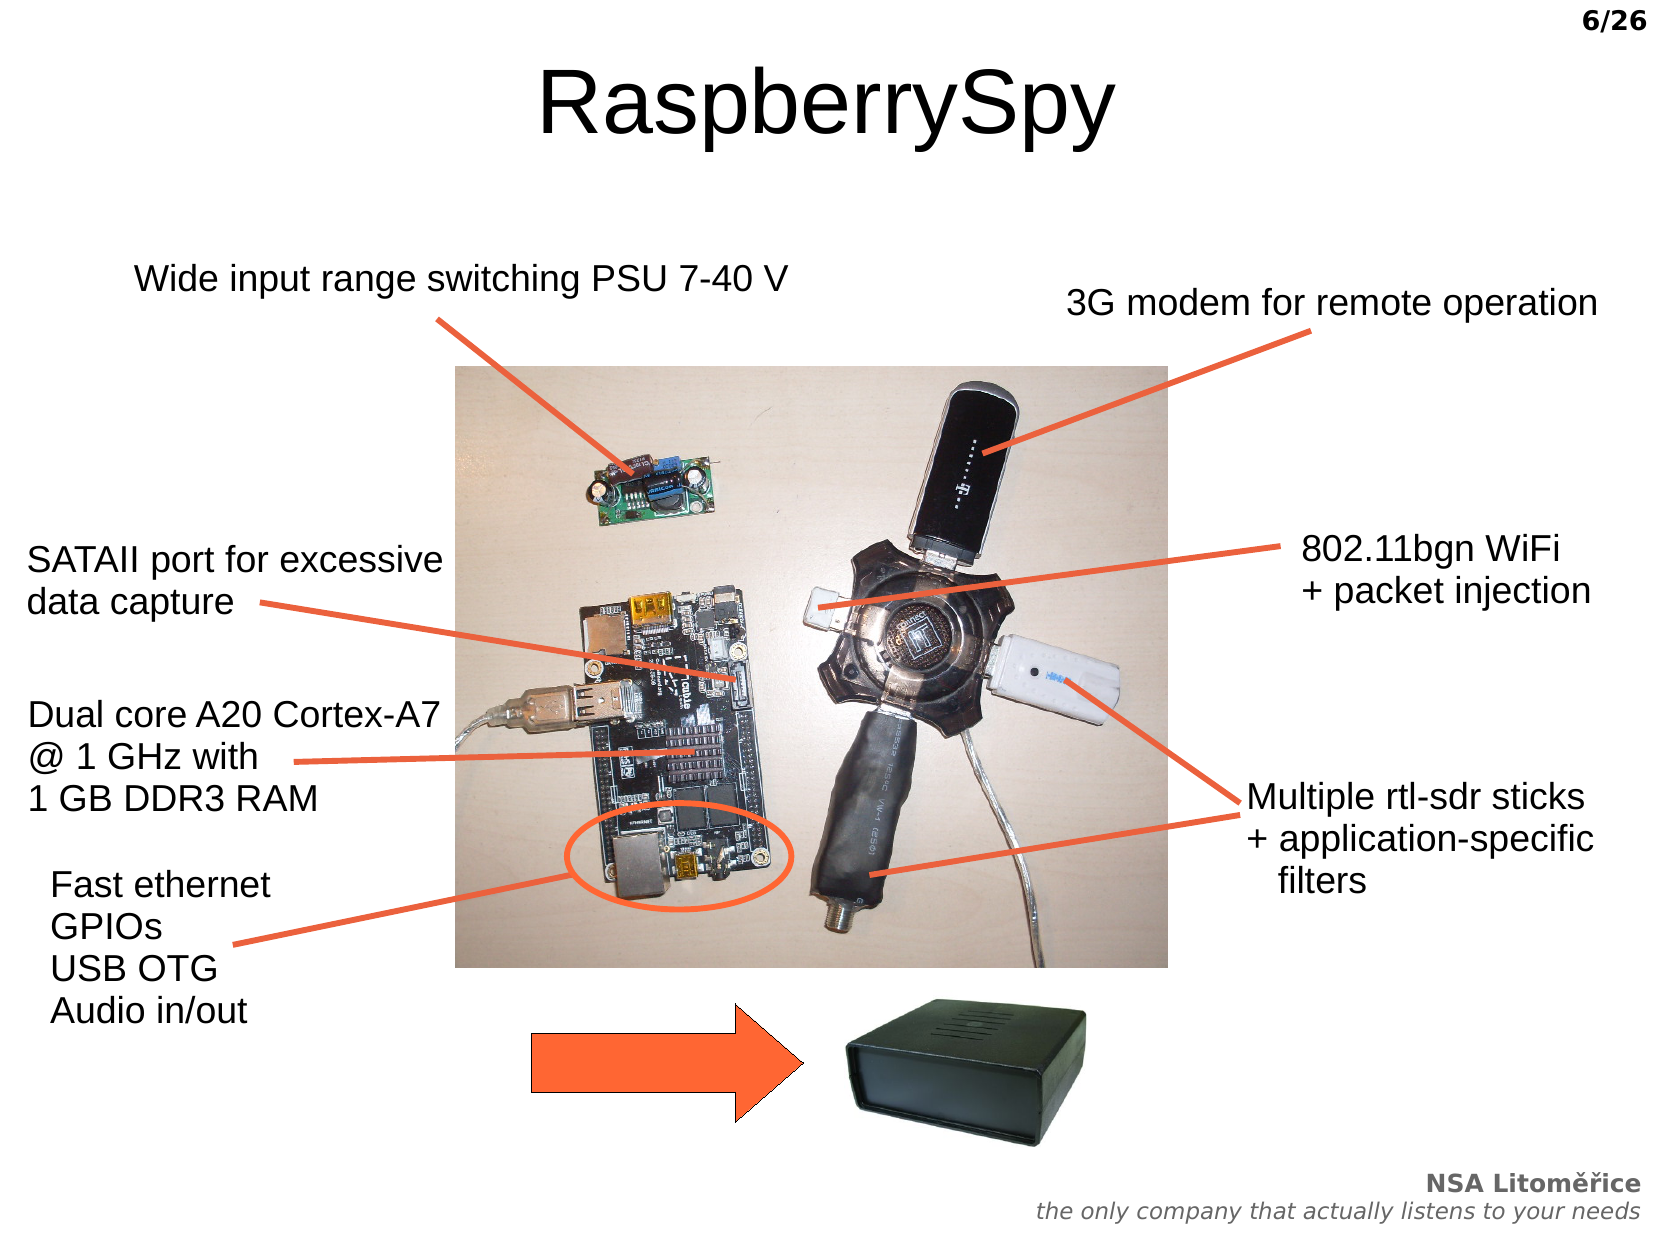

aaa
# RaspberrySpy
Wide input range switching PSU 7-40 V
3G modem for remote operation
802.11bgn WiFi
+ packet injection
SATAII port for excessive
data capture
Dual core A20 Cortex-A7
@ 1 GHz with
1 GB DDR3 RAM
Multiple rtl-sdr sticks
+ application-specific
 filters
Fast ethernet
GPIOs
USB OTG
Audio in/out
6